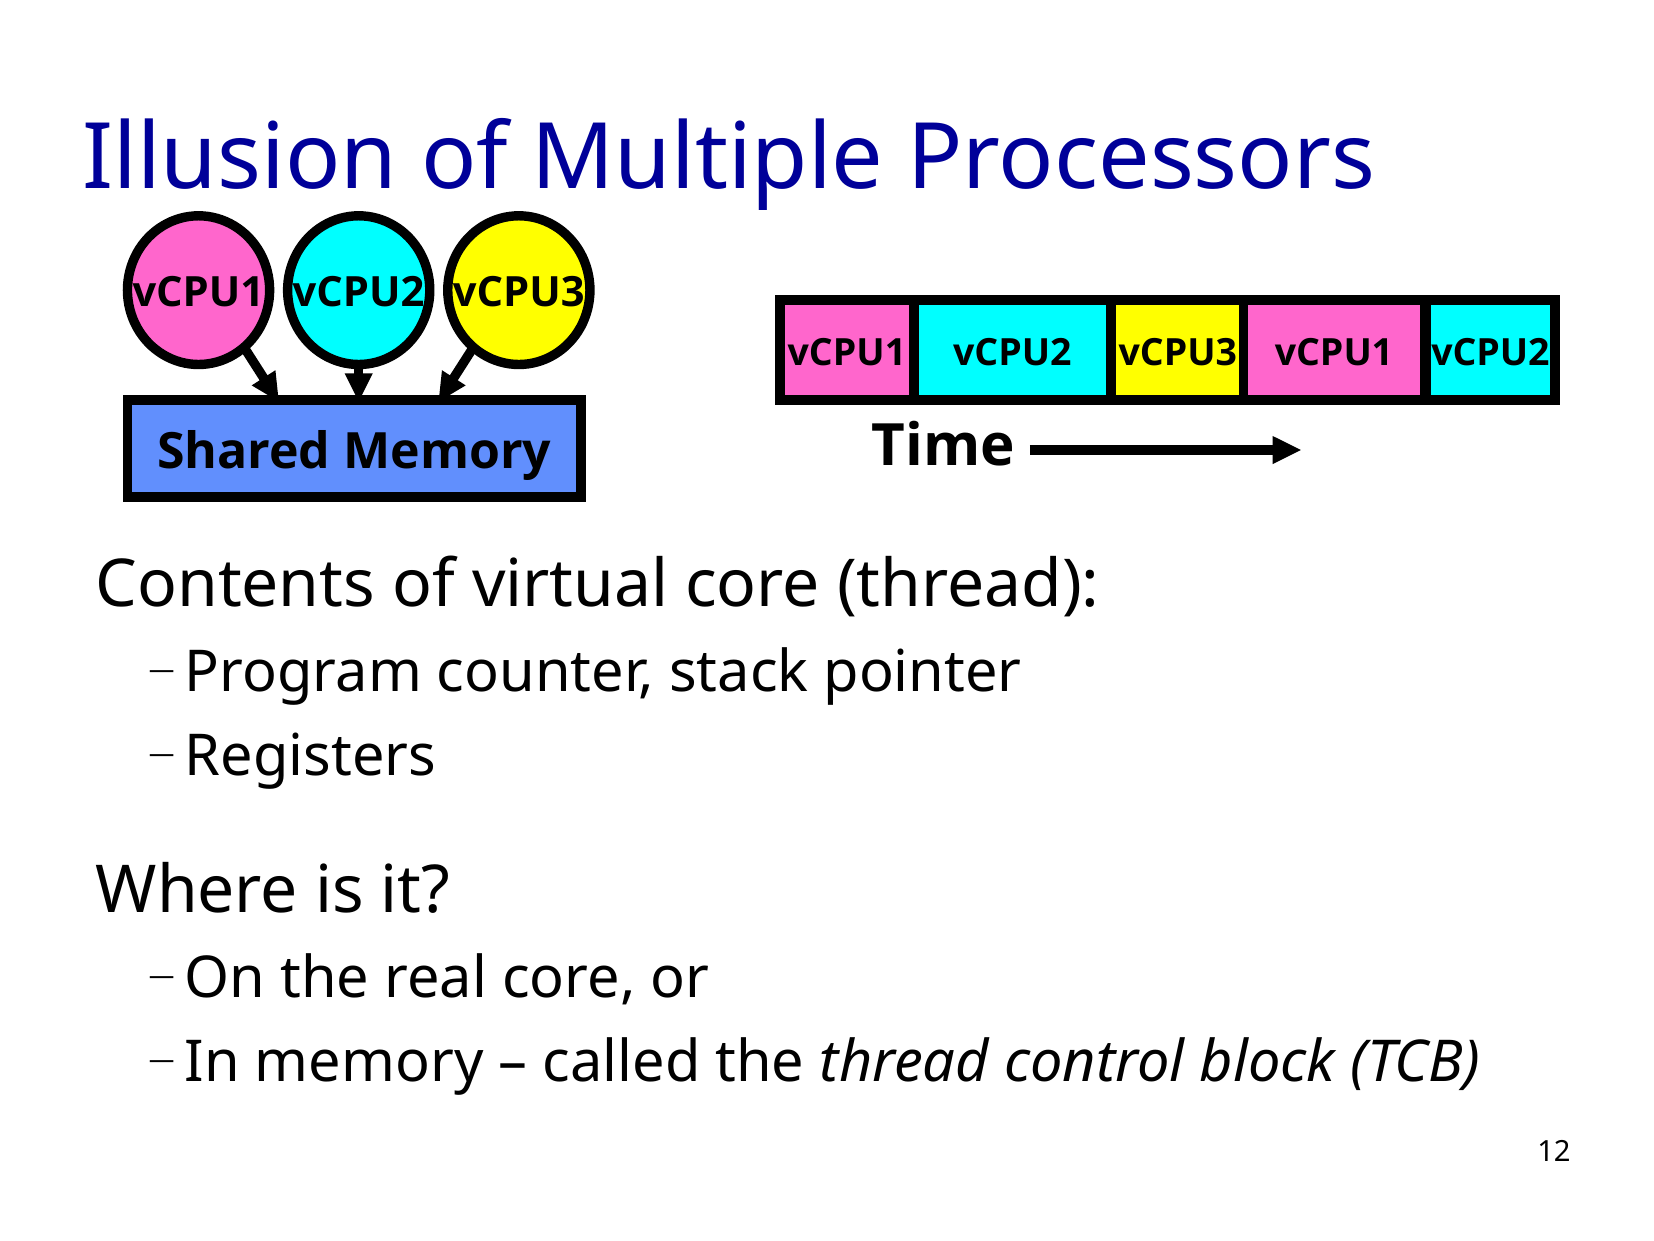

# Illusion of Multiple Processors
vCPU1
vCPU2
vCPU3
Shared Memory
vCPU1
vCPU2
vCPU3
vCPU1
vCPU2
Time
Contents of virtual core (thread):
Program counter, stack pointer
Registers
Where is it?
On the real core, or
In memory – called the thread control block (TCB)
12